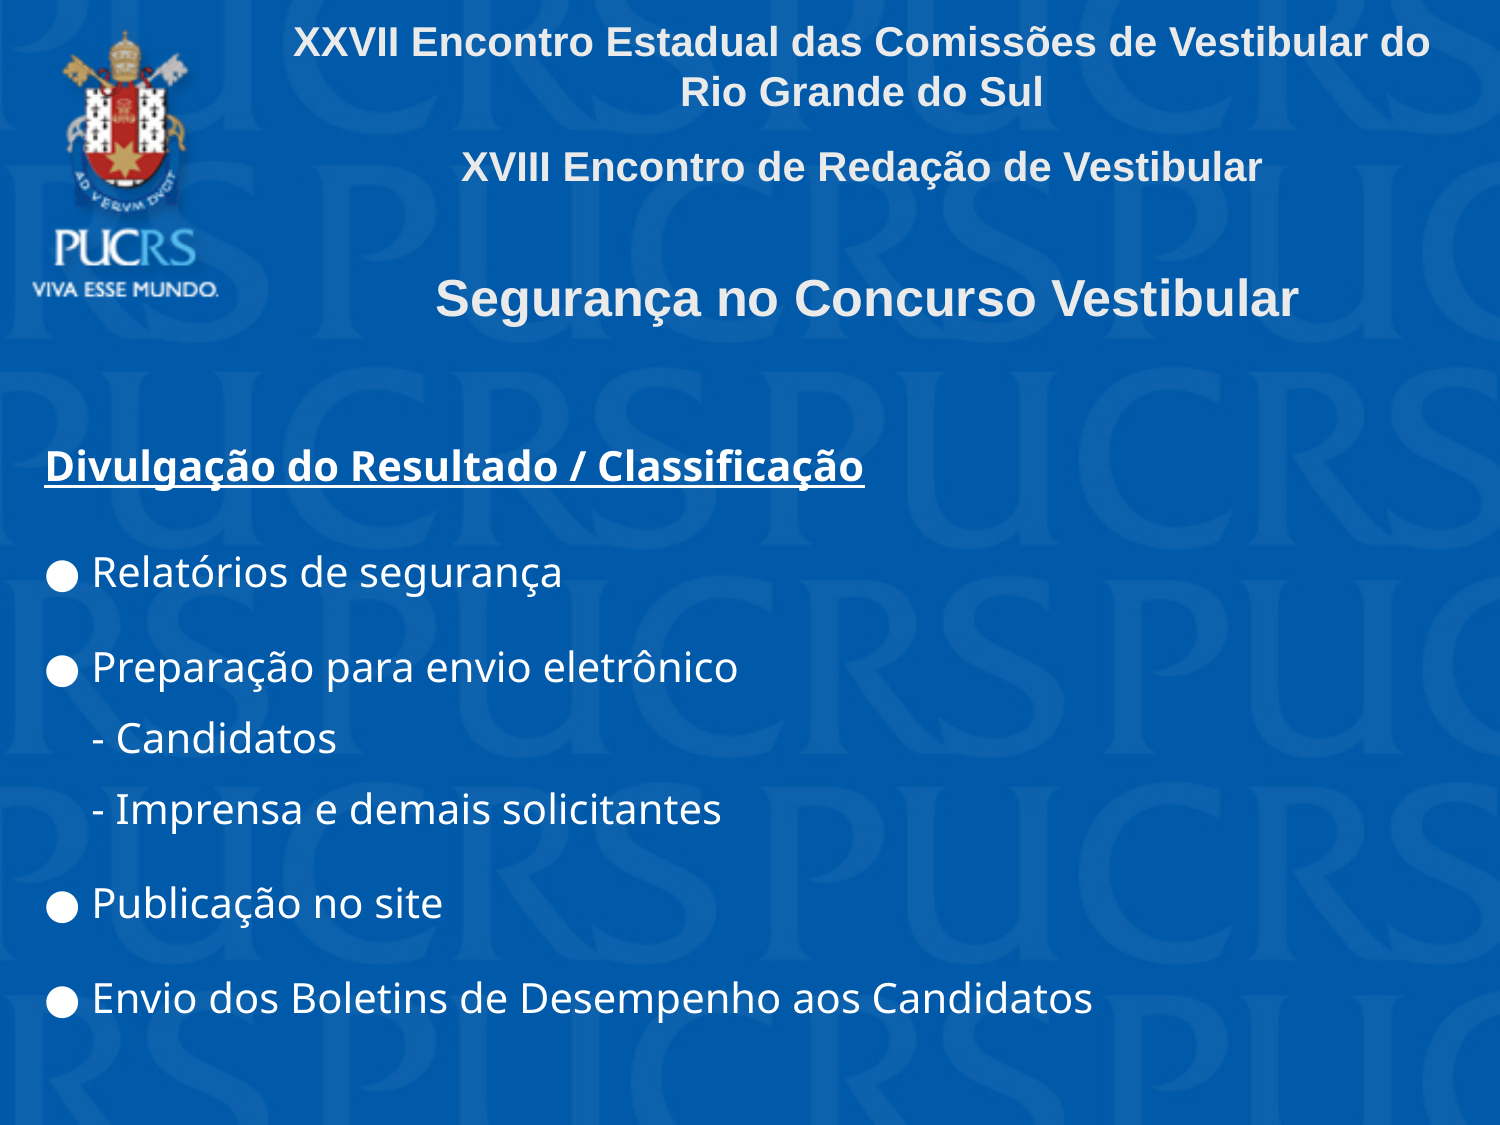

XXVII Encontro Estadual das Comissões de Vestibular do Rio Grande do Sul
 
XVIII Encontro de Redação de Vestibular
 
 Segurança no Concurso Vestibular
Divulgação do Resultado / Classificação
● Relatórios de segurança
● Preparação para envio eletrônico
- Candidatos
- Imprensa e demais solicitantes
● Publicação no site
● Envio dos Boletins de Desempenho aos Candidatos